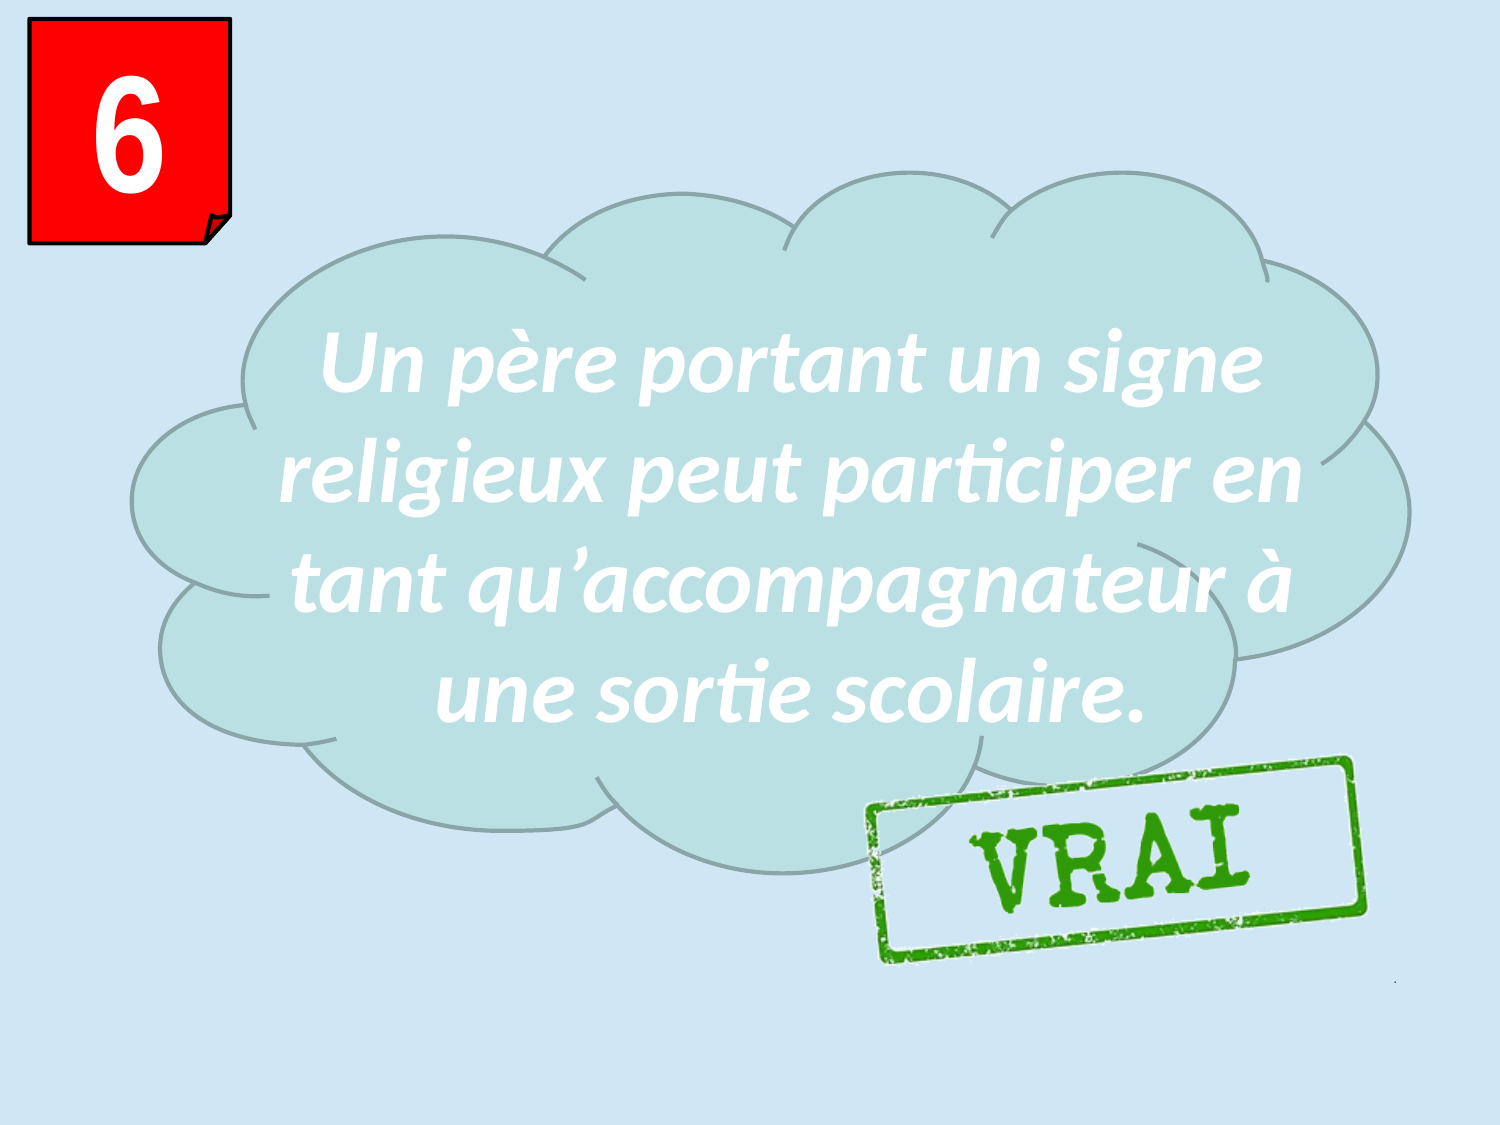

6
Un père portant un signe religieux peut participer en tant qu’accompagnateur à une sortie scolaire.